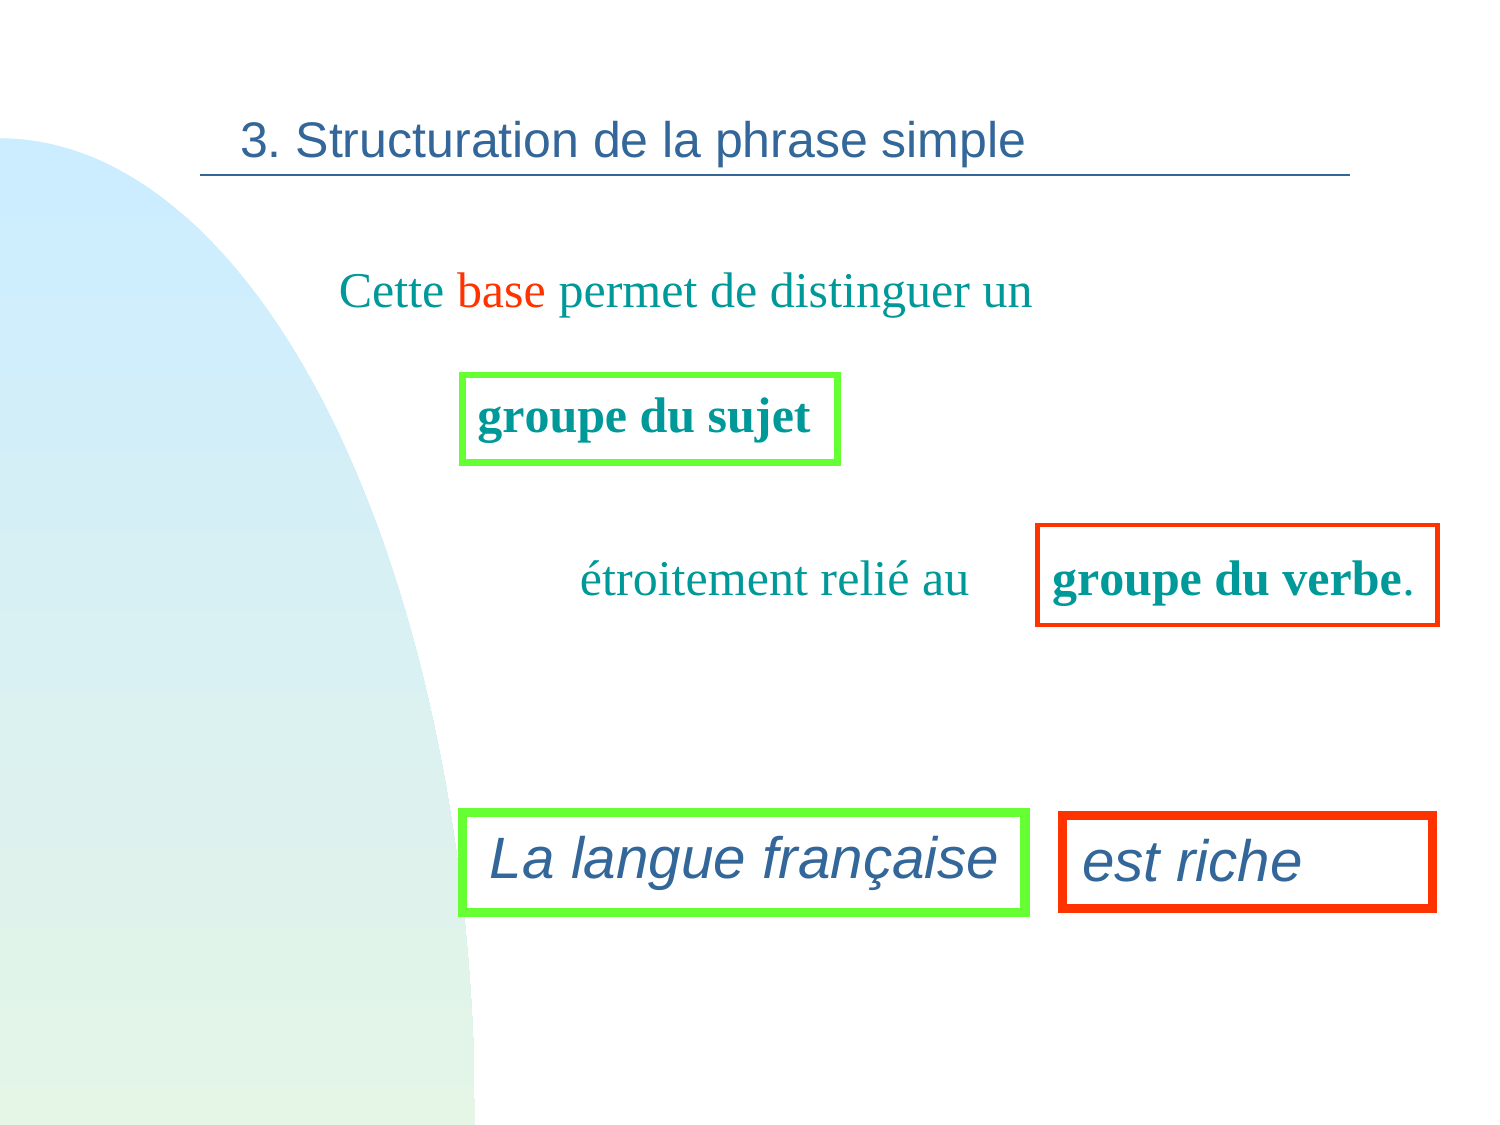

3. Structuration de la phrase simple
Cette base permet de distinguer un
groupe du sujet
groupe du verbe.
étroitement relié au
La langue française
est riche